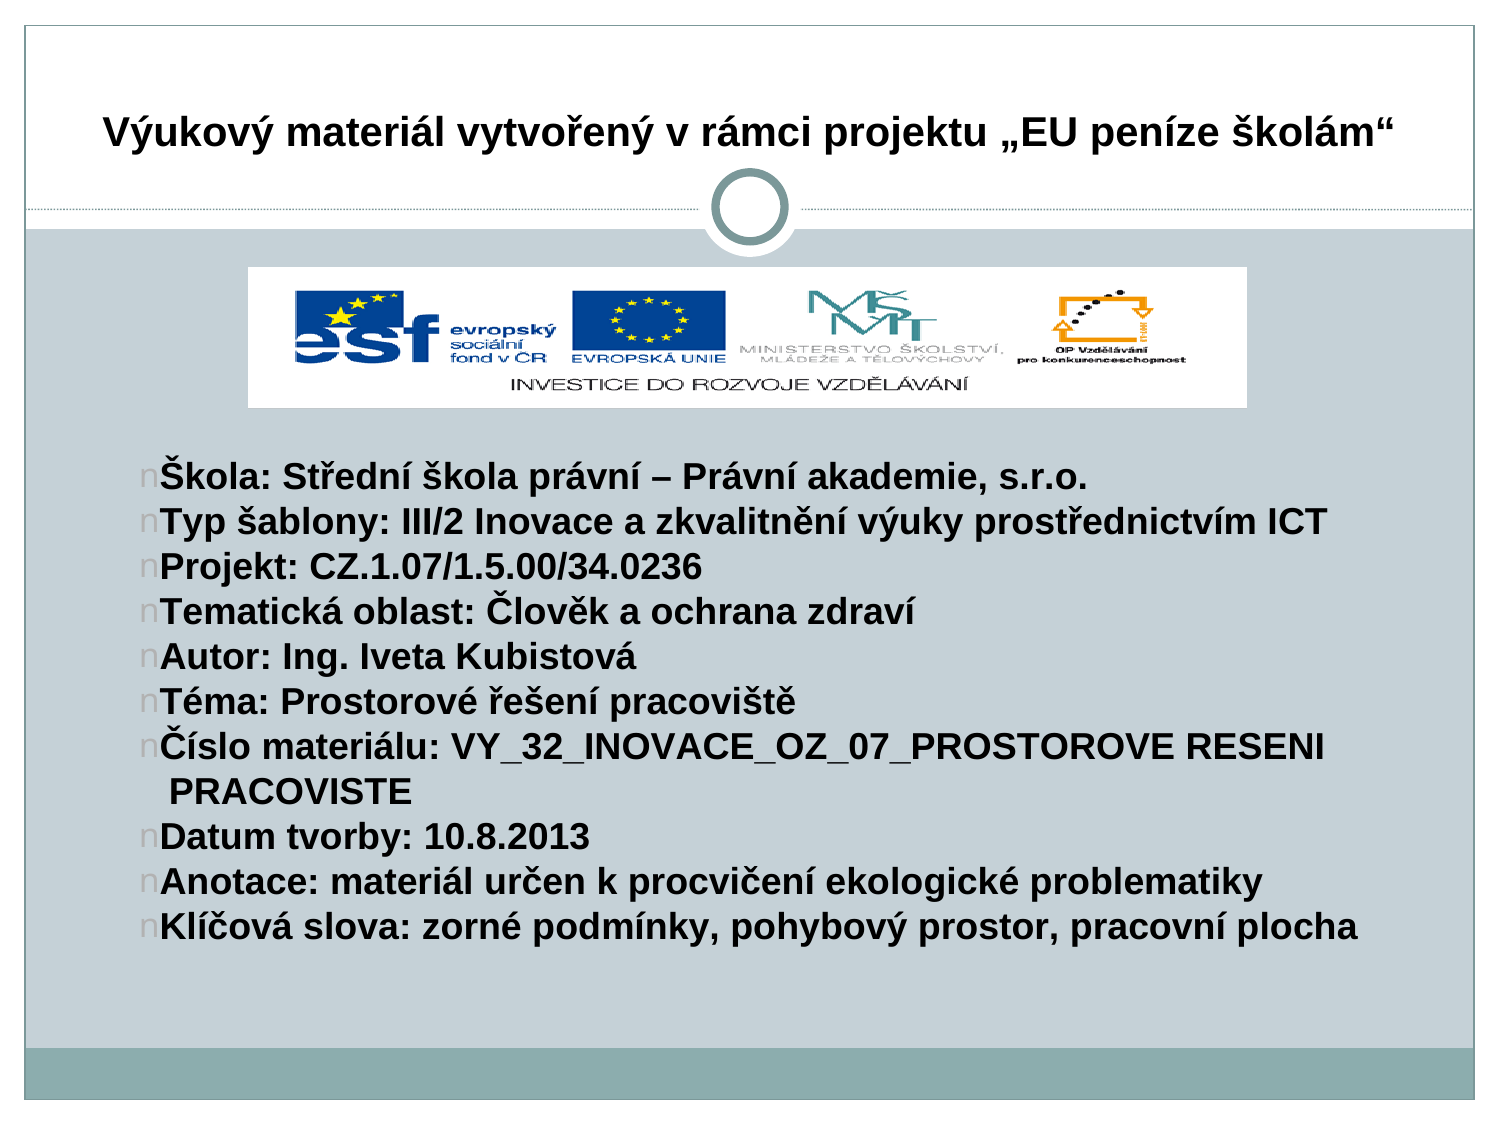

# Výukový materiál vytvořený v rámci projektu „EU peníze školám“
Škola: Střední škola právní – Právní akademie, s.r.o.
Typ šablony: III/2 Inovace a zkvalitnění výuky prostřednictvím ICT
Projekt: CZ.1.07/1.5.00/34.0236
Tematická oblast: Člověk a ochrana zdraví
Autor: Ing. Iveta Kubistová
Téma: Prostorové řešení pracoviště
Číslo materiálu: VY_32_INOVACE_OZ_07_PROSTOROVE RESENI PRACOVISTE
Datum tvorby: 10.8.2013
Anotace: materiál určen k procvičení ekologické problematiky
Klíčová slova: zorné podmínky, pohybový prostor, pracovní plocha